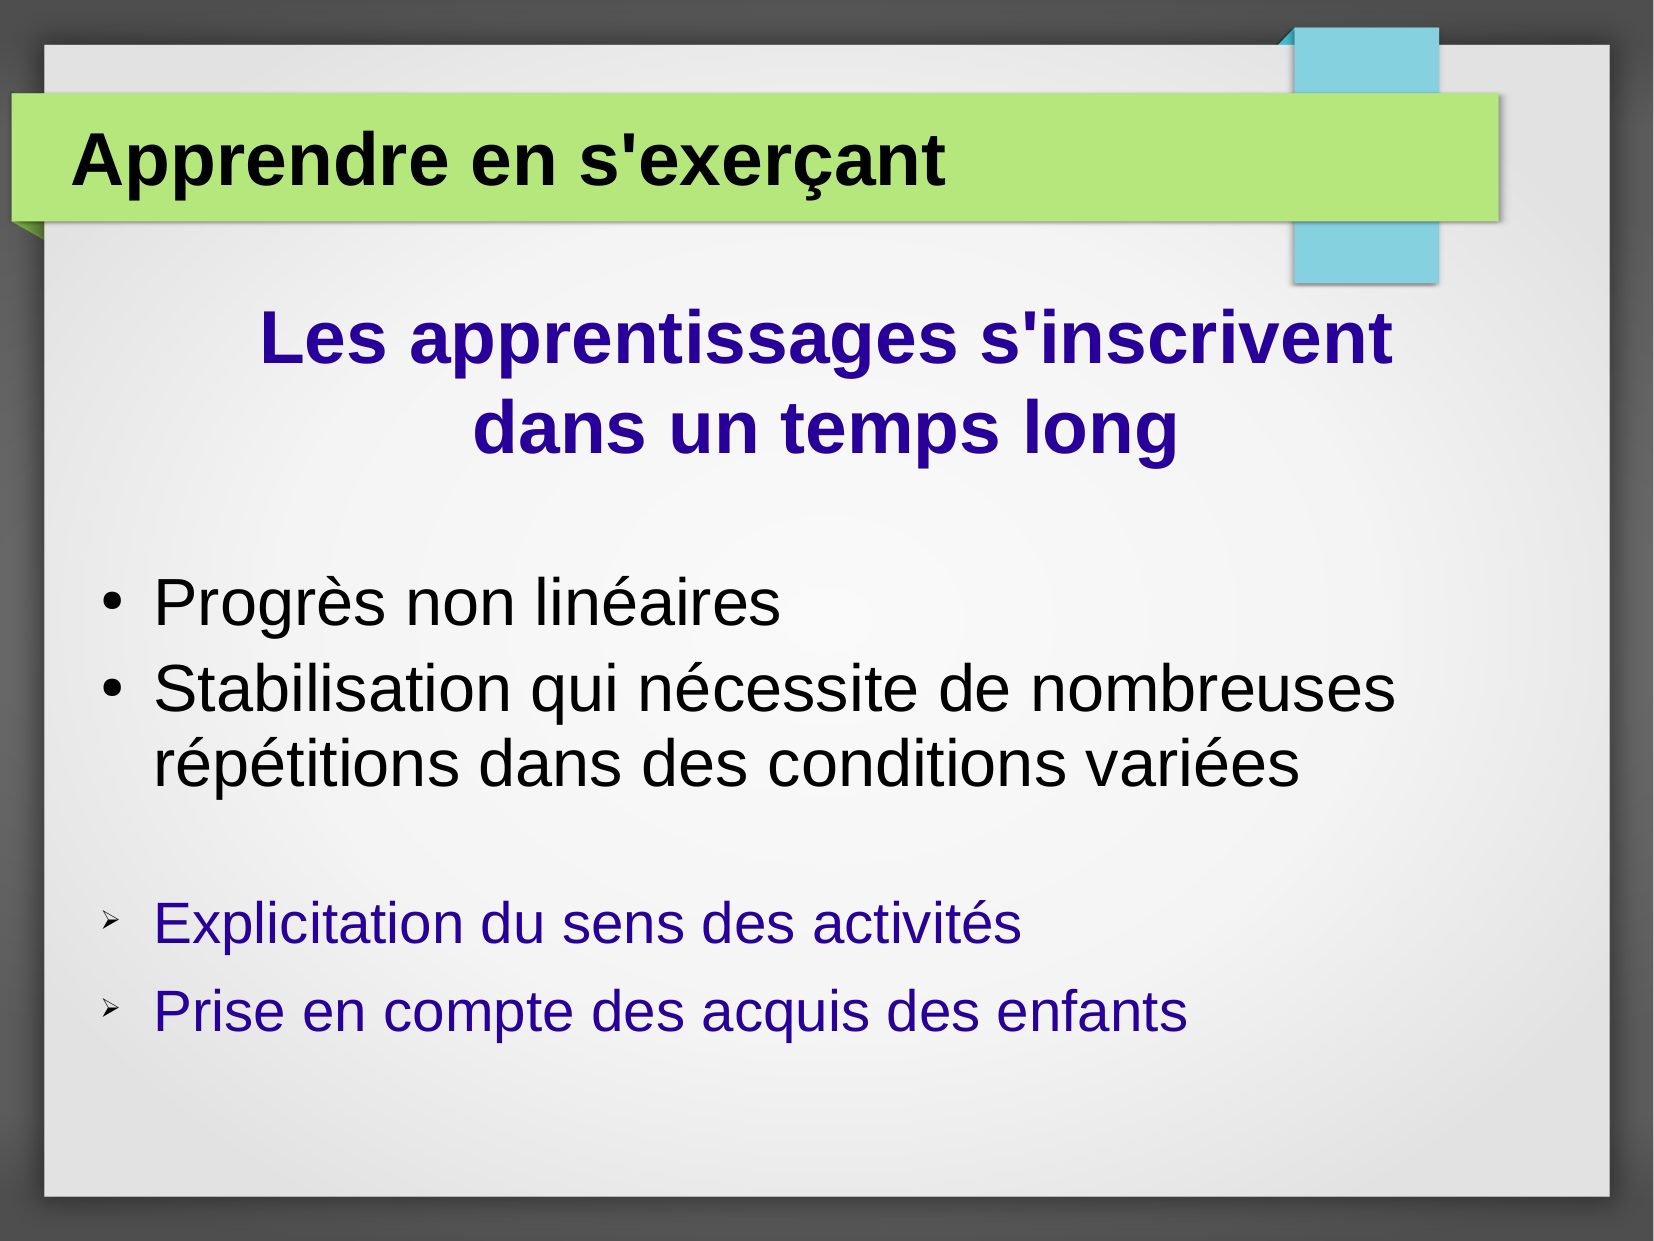

Apprendre en s'exerçant
# Les apprentissages s'inscrivent
dans un temps long
Progrès non linéaires
Stabilisation qui nécessite de nombreuses répétitions dans des conditions variées
Explicitation du sens des activités
Prise en compte des acquis des enfants